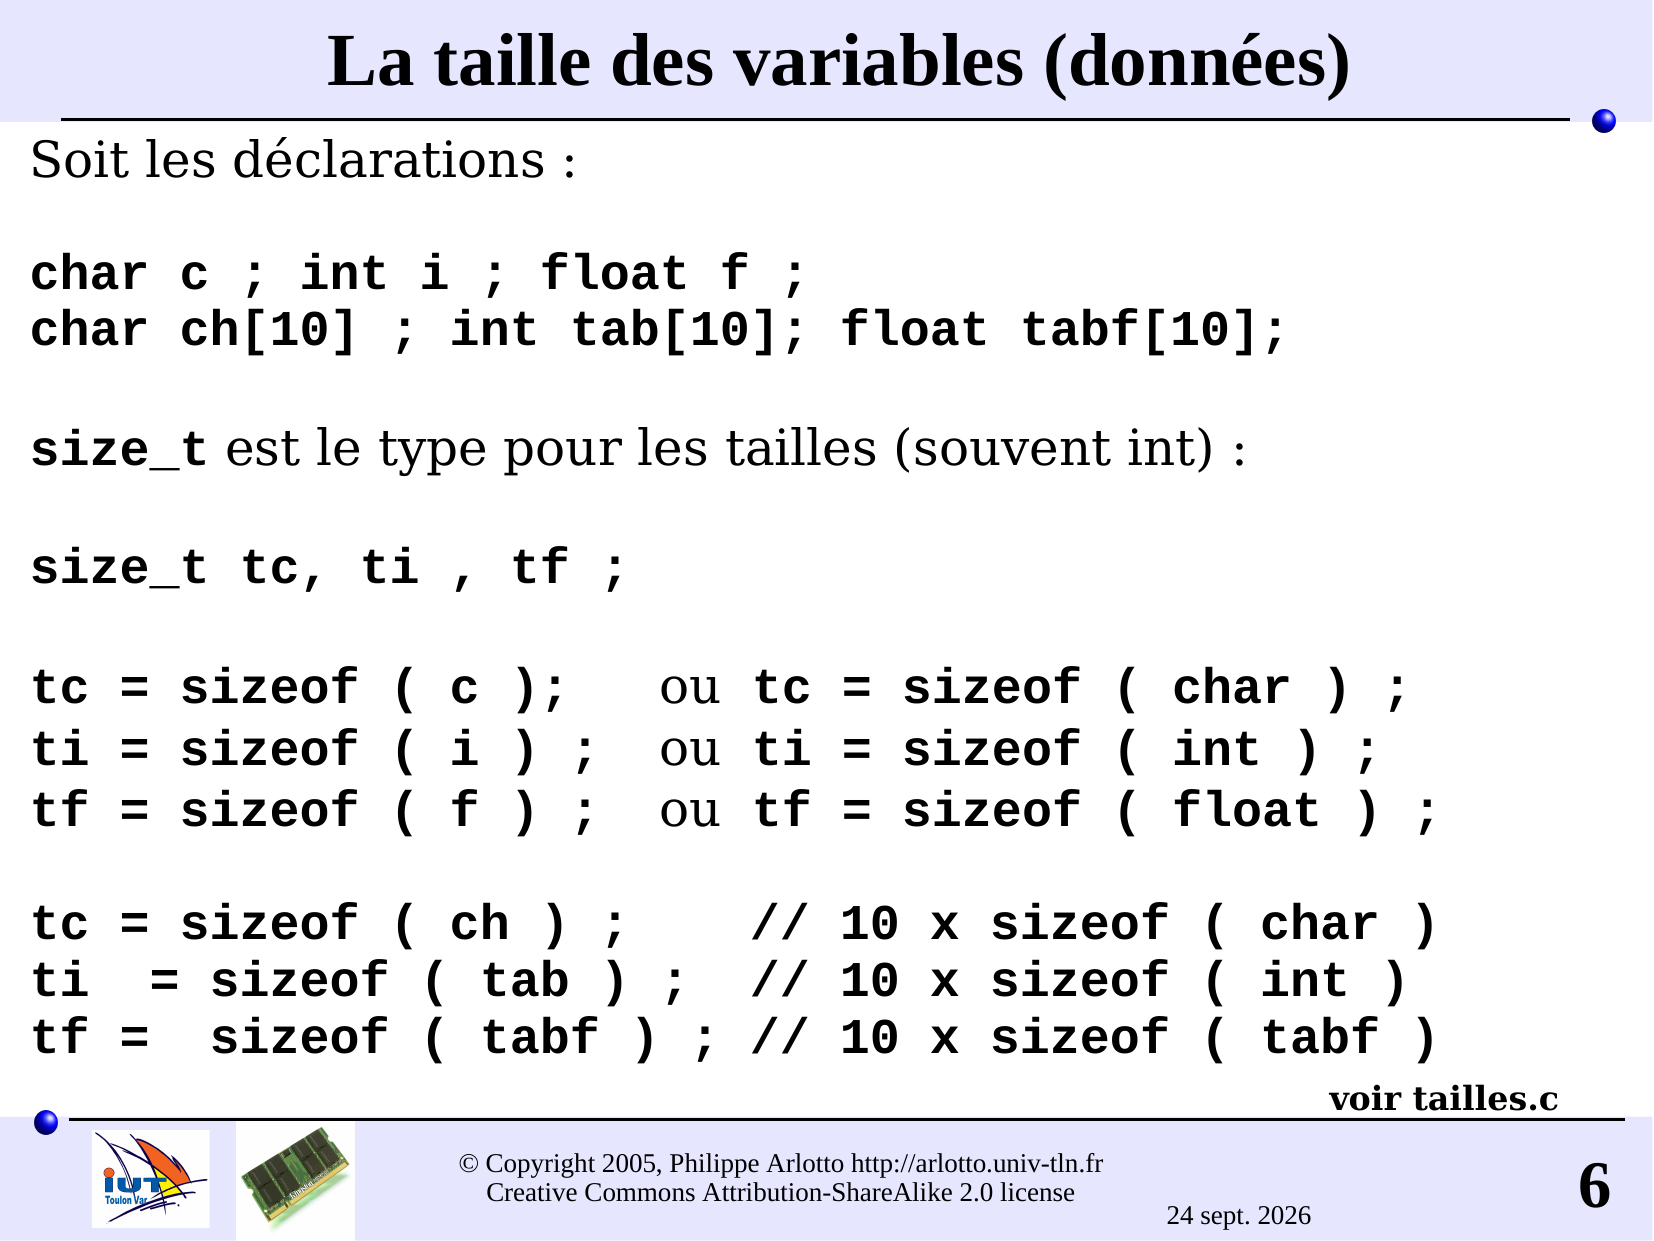

# La taille des variables (données)
Soit les déclarations :
char c ; int i ; float f ;
char ch[10] ; int tab[10]; float tabf[10];
size_t est le type pour les tailles (souvent int) :
size_t tc, ti , tf ;
tc = sizeof ( c );	 ou tc = sizeof ( char ) ;
ti = sizeof ( i ) ; ou ti = sizeof ( int ) ;
tf = sizeof ( f ) ; ou tf = sizeof ( float ) ;
tc = sizeof ( ch ) ; // 10 x sizeof ( char )
ti = sizeof ( tab ) ; // 10 x sizeof ( int )
tf = sizeof ( tabf ) ; // 10 x sizeof ( tabf )
 		 voir tailles.c